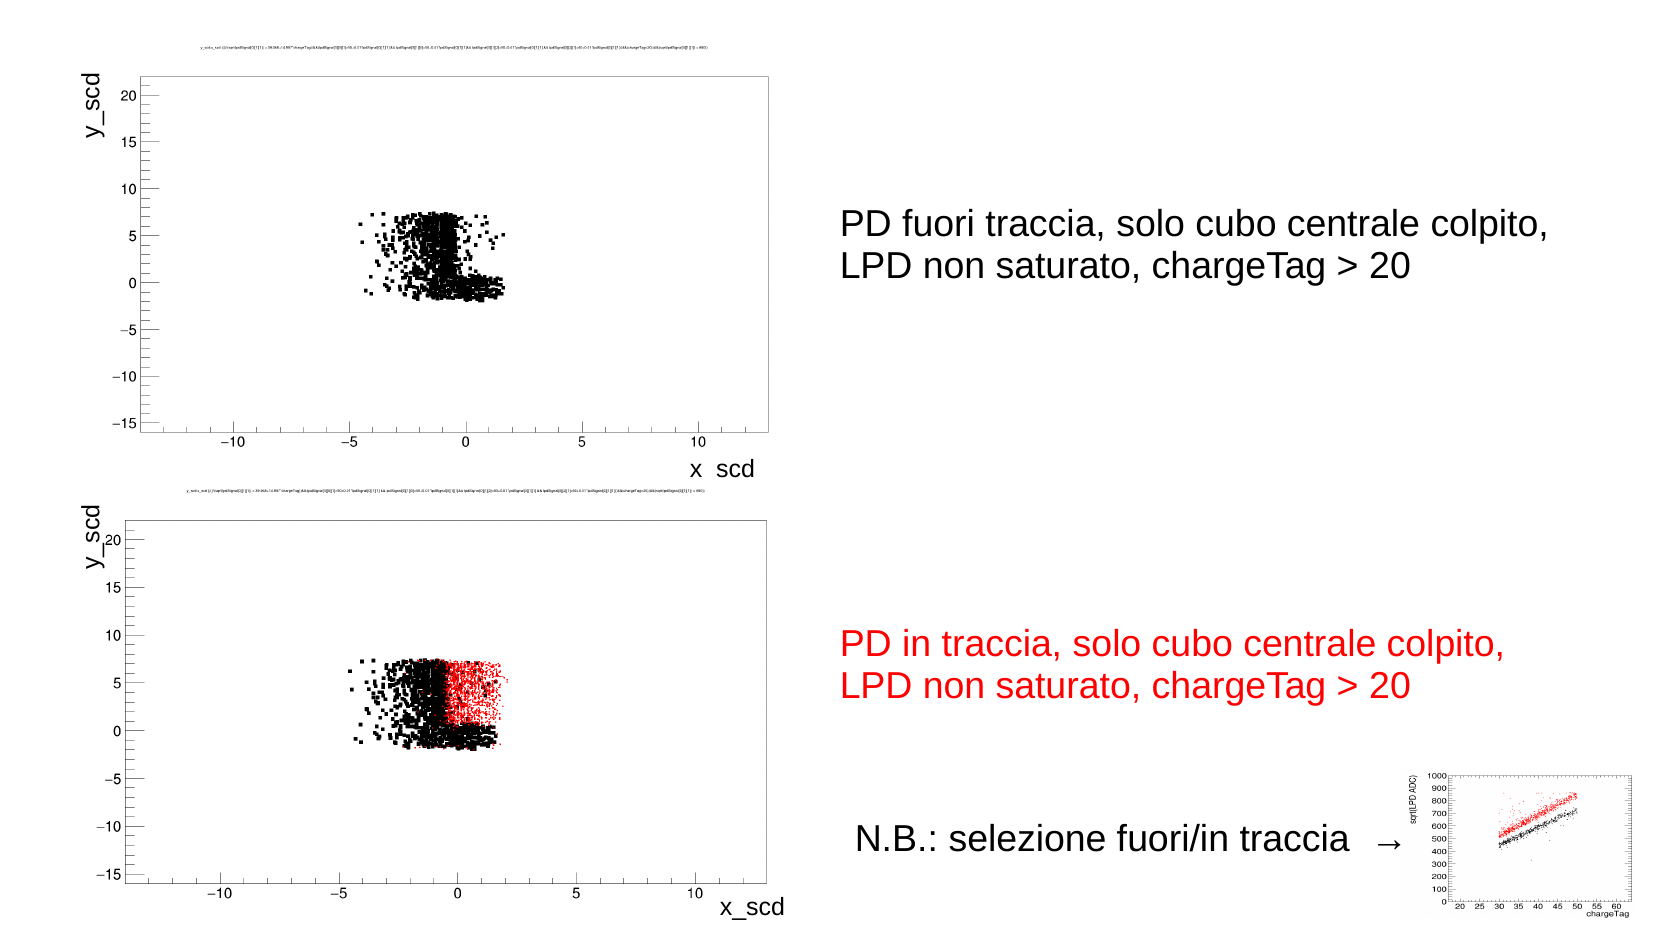

y_scd
PD fuori traccia, solo cubo centrale colpito, LPD non saturato, chargeTag > 20
x_scd
y_scd
PD in traccia, solo cubo centrale colpito, LPD non saturato, chargeTag > 20
N.B.: selezione fuori/in traccia →
x_scd